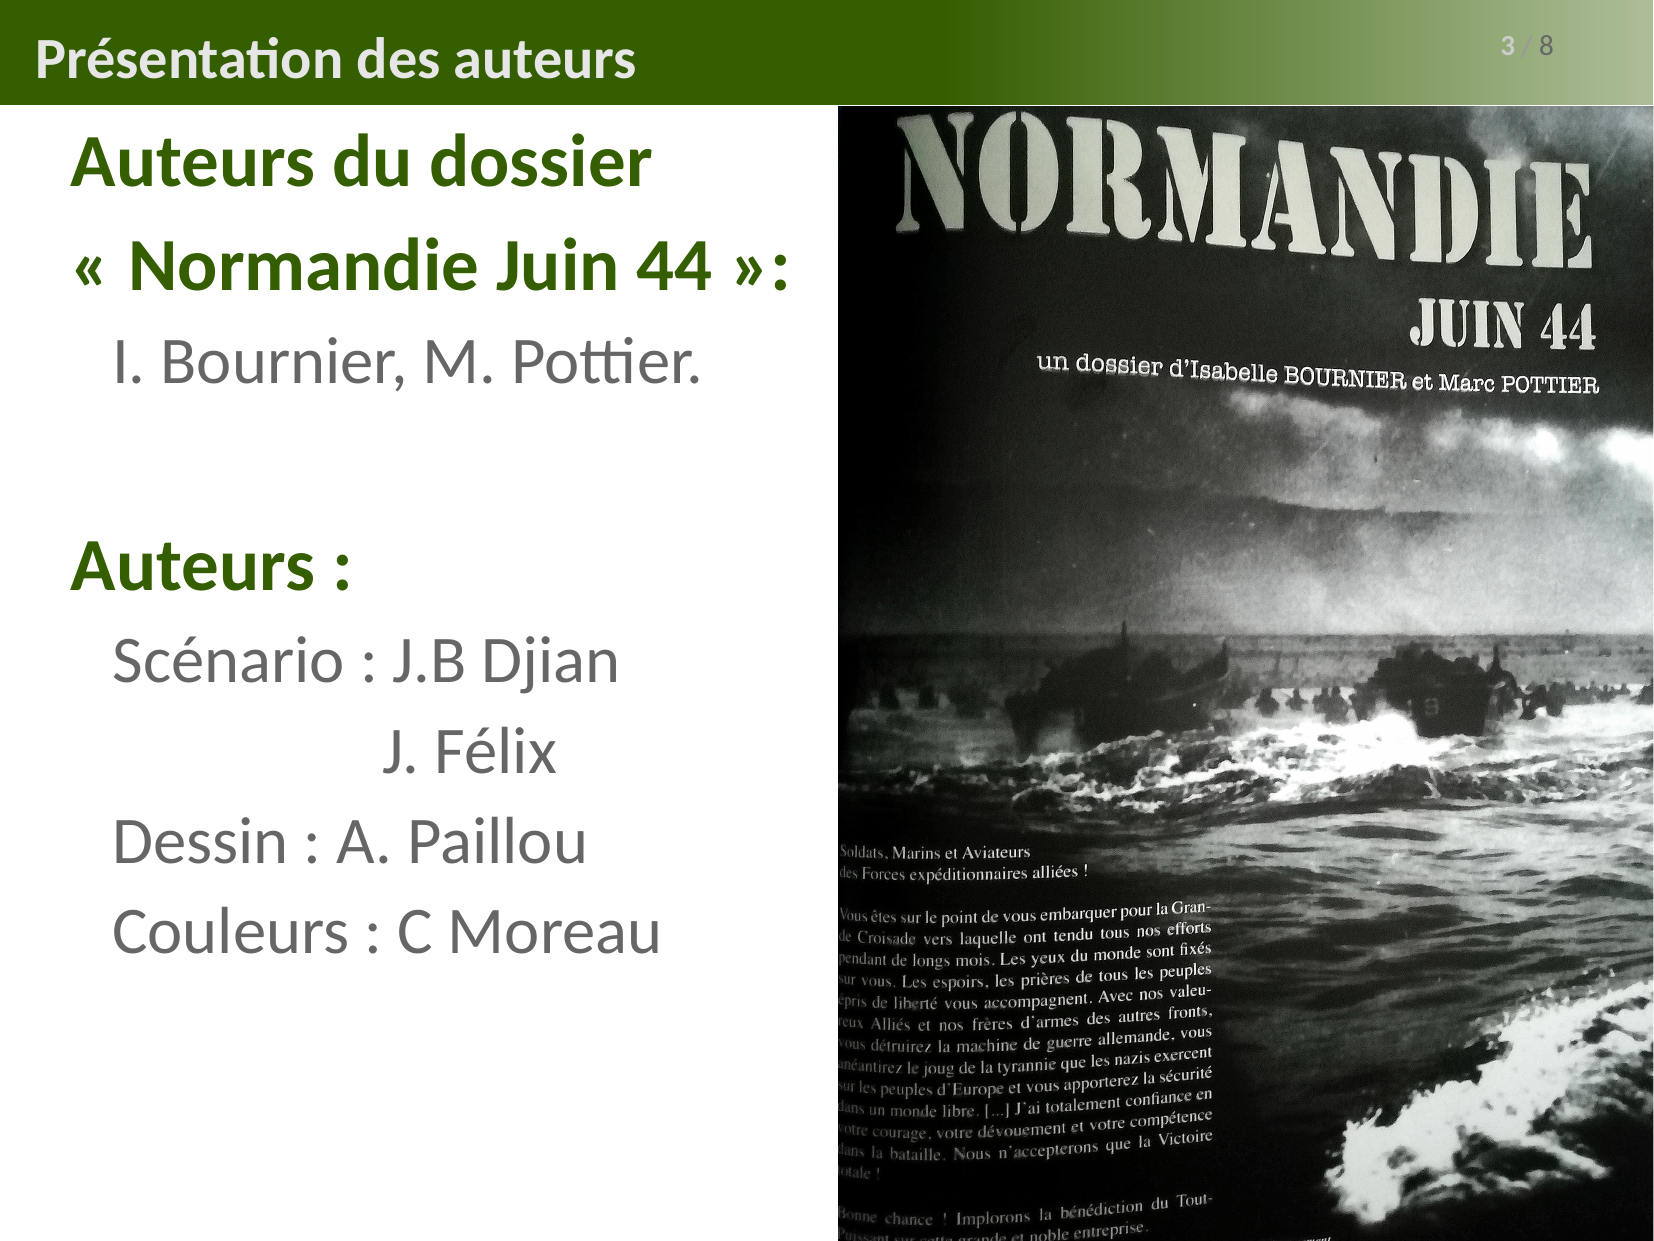

# Présentation des auteurs
Auteurs du dossier
« Normandie Juin 44 »:
I. Bournier, M. Pottier.
Auteurs :
Scénario : J.B Djian
 J. Félix
Dessin : A. Paillou
Couleurs : C Moreau